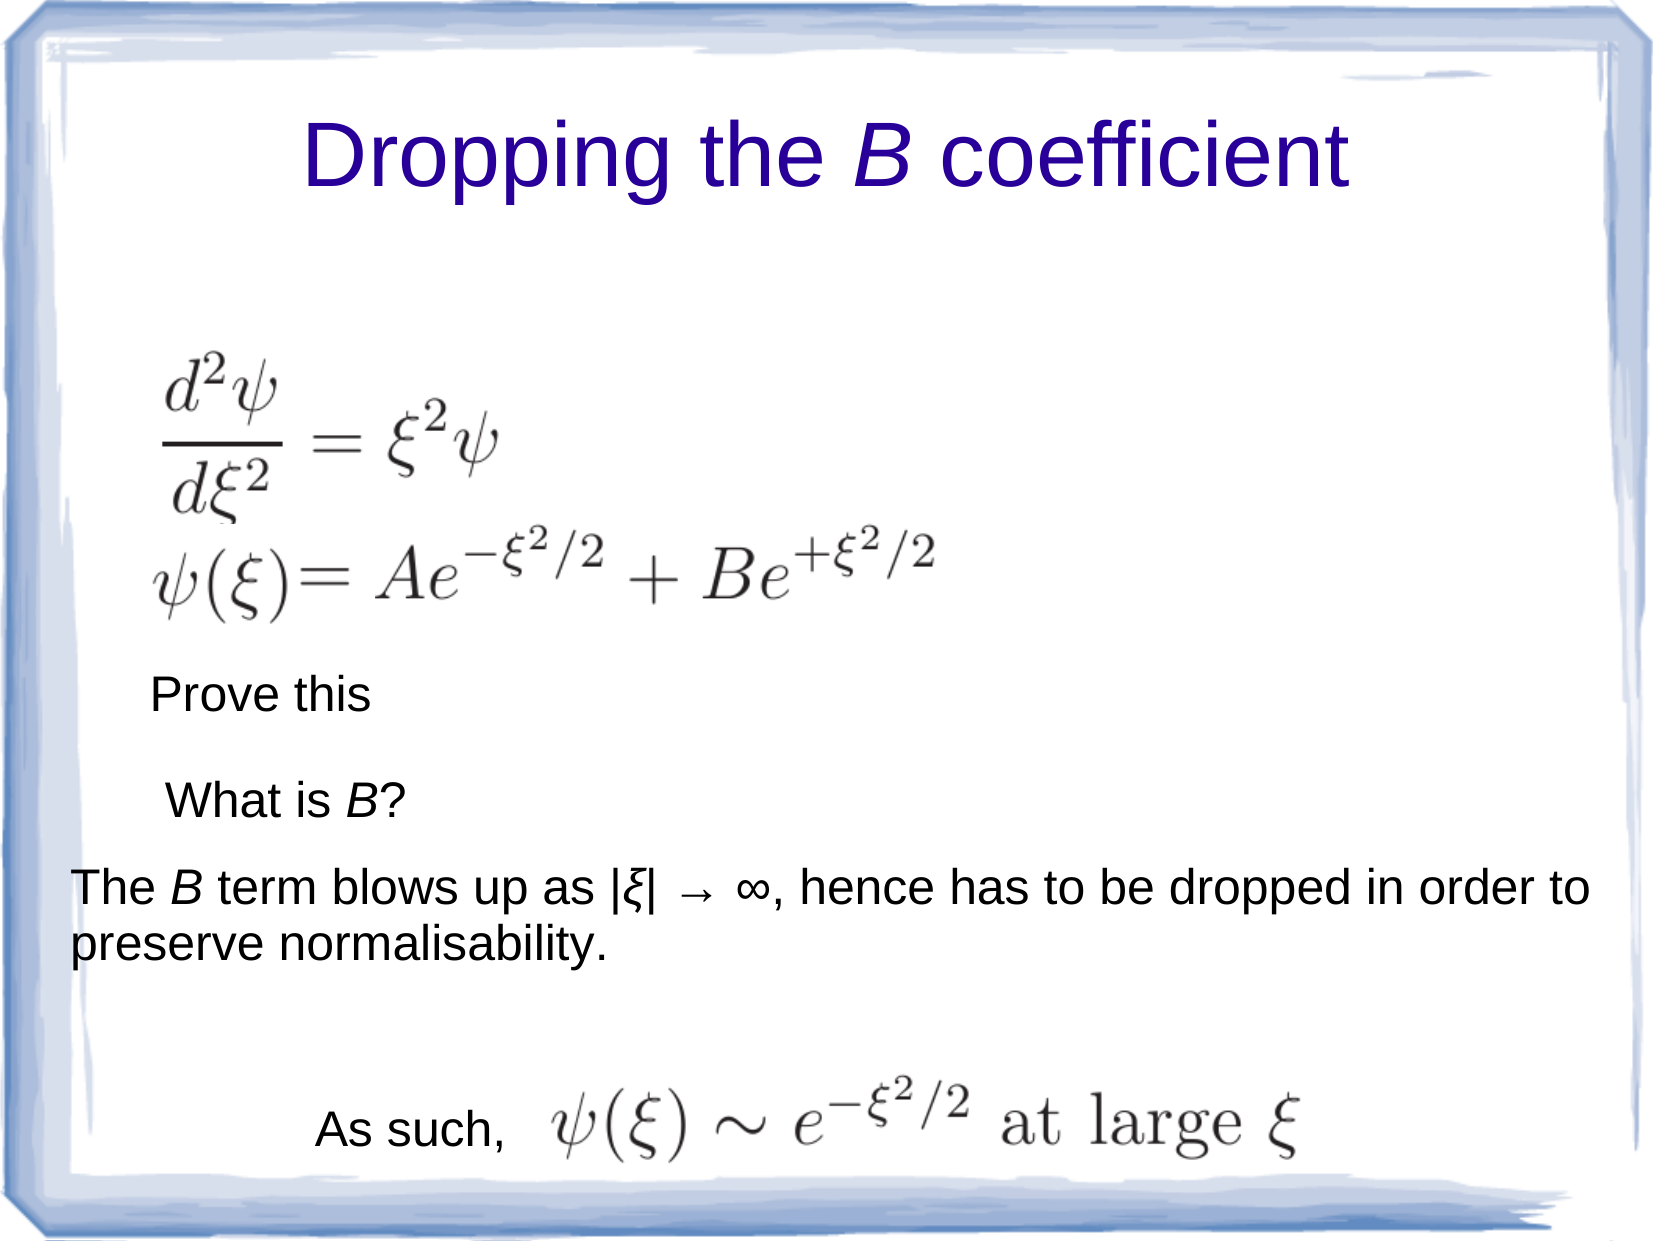

# Dropping the B coefficient
Prove this
What is B?
The B term blows up as |ξ| → ∞, hence has to be dropped in order to preserve normalisability.
As such,